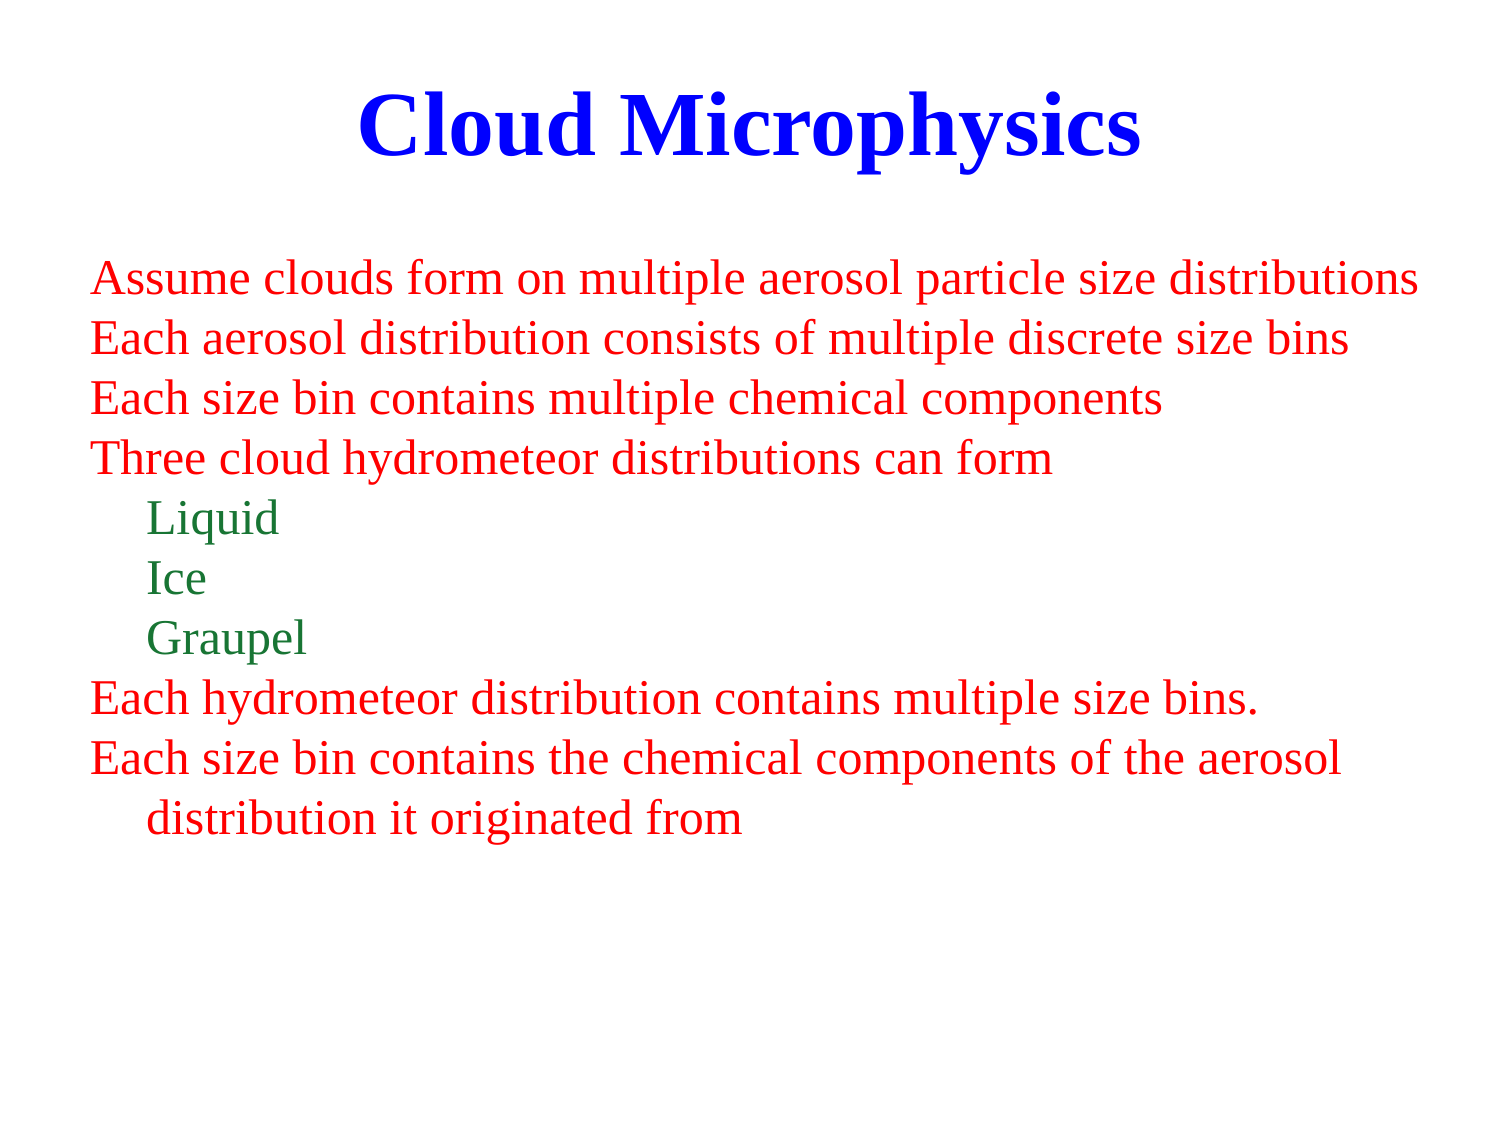

# Cloud Microphysics
Assume clouds form on multiple aerosol particle size distributions
Each aerosol distribution consists of multiple discrete size bins
Each size bin contains multiple chemical components
Three cloud hydrometeor distributions can form
	Liquid
	Ice
	Graupel
Each hydrometeor distribution contains multiple size bins.
Each size bin contains the chemical components of the aerosol distribution it originated from